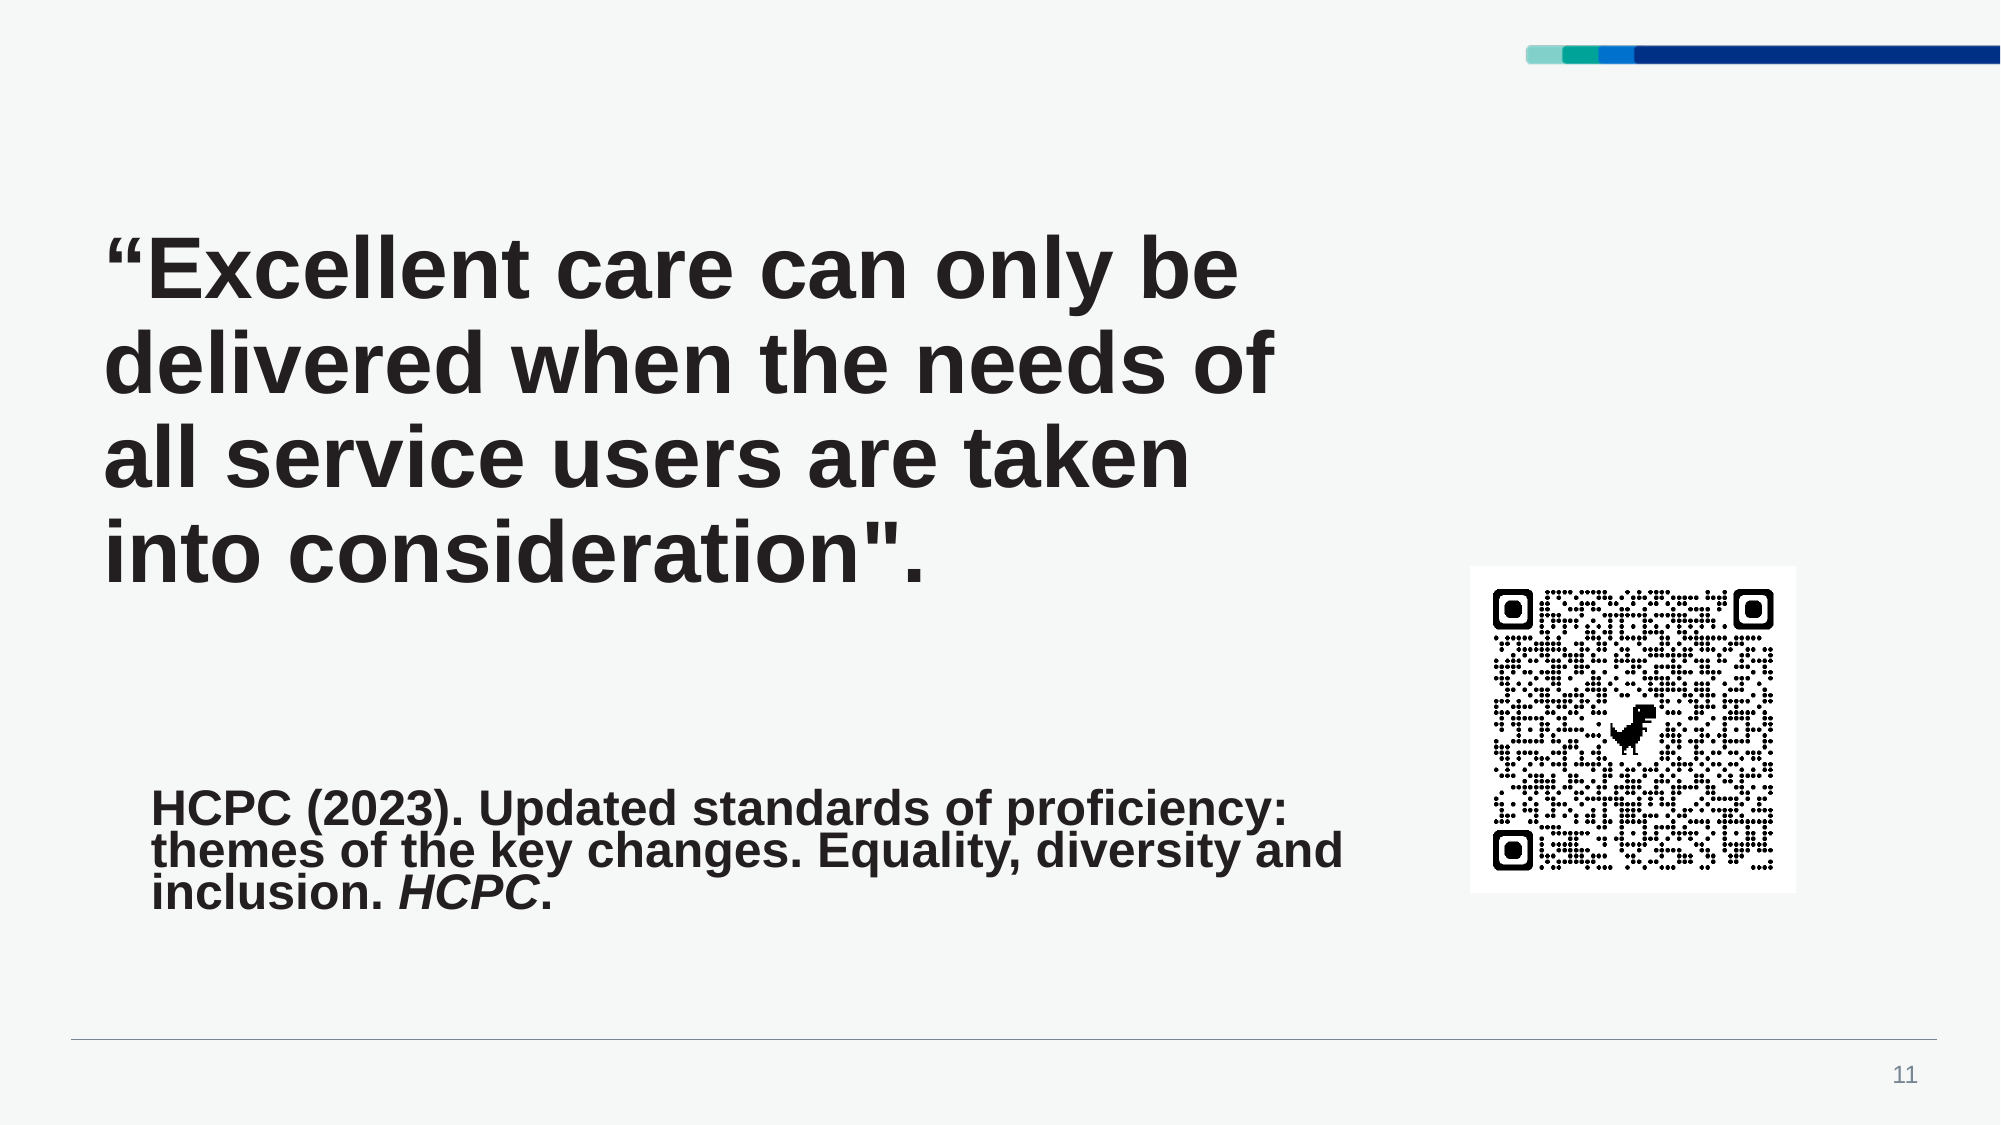

# “Excellent care can only be delivered when the needs of all service users are taken into consideration".
HCPC (2023). Updated standards of proficiency: themes of the key changes. Equality, diversity and inclusion. HCPC.